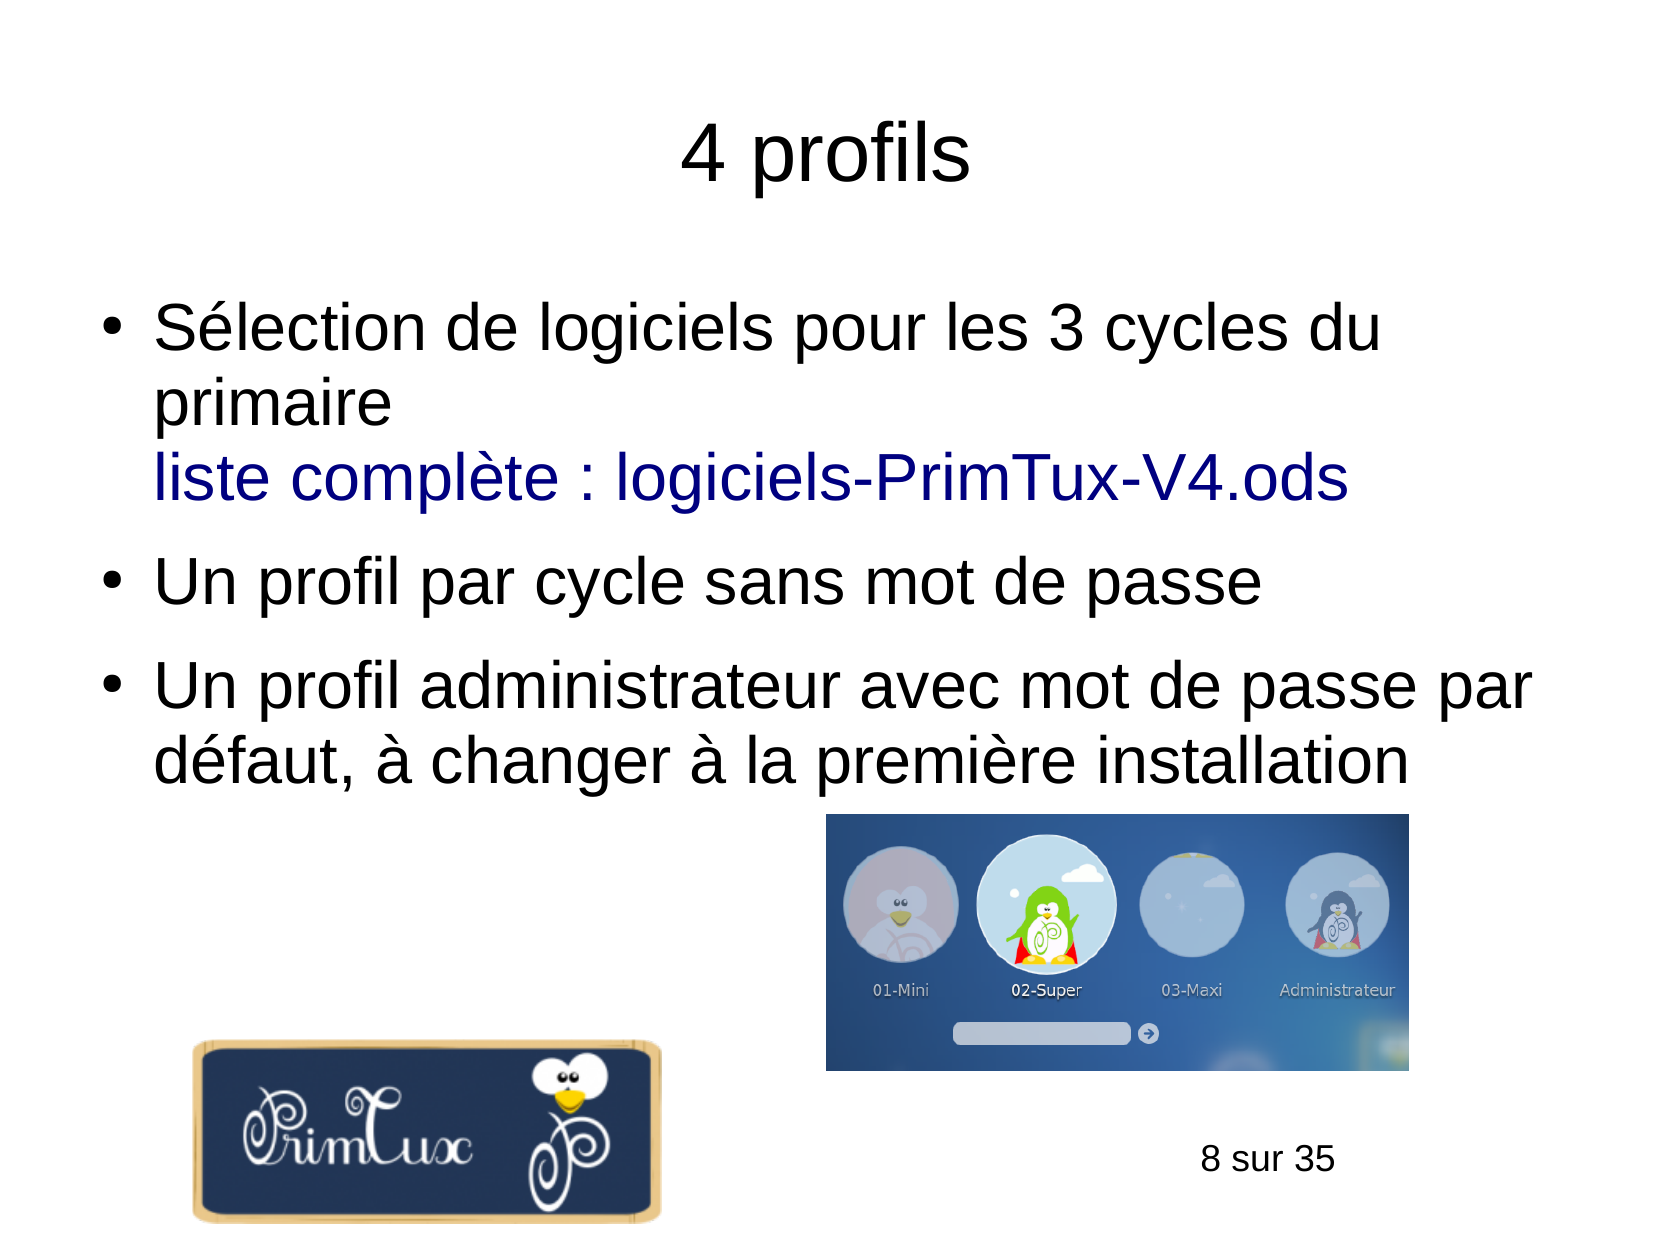

# 4 profils
Sélection de logiciels pour les 3 cycles du primaire liste complète : logiciels-PrimTux-V4.ods
Un profil par cycle sans mot de passe
Un profil administrateur avec mot de passe par défaut, à changer à la première installation